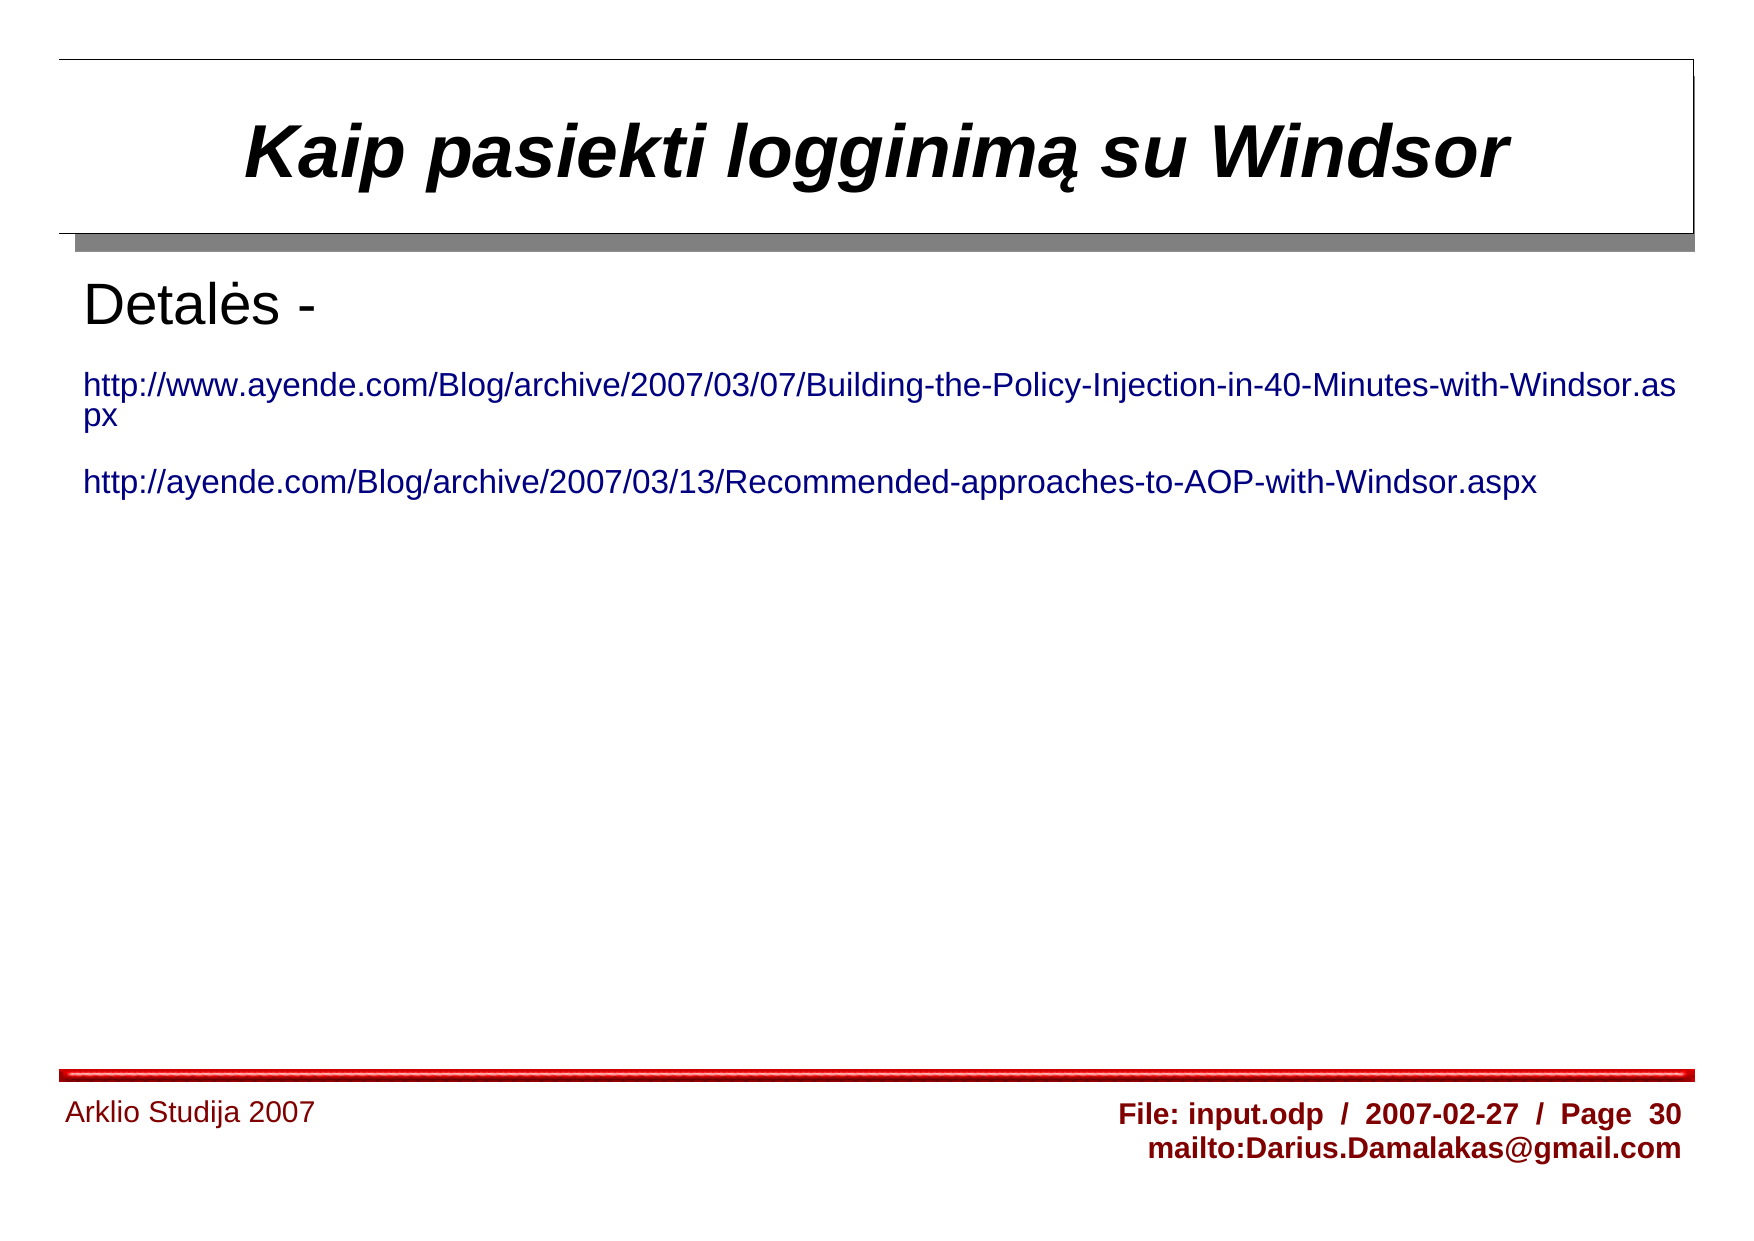

# Kaip pasiekti logginimą su Windsor
Detalės -
http://www.ayende.com/Blog/archive/2007/03/07/Building-the-Policy-Injection-in-40-Minutes-with-Windsor.aspx
http://ayende.com/Blog/archive/2007/03/13/Recommended-approaches-to-AOP-with-Windsor.aspx